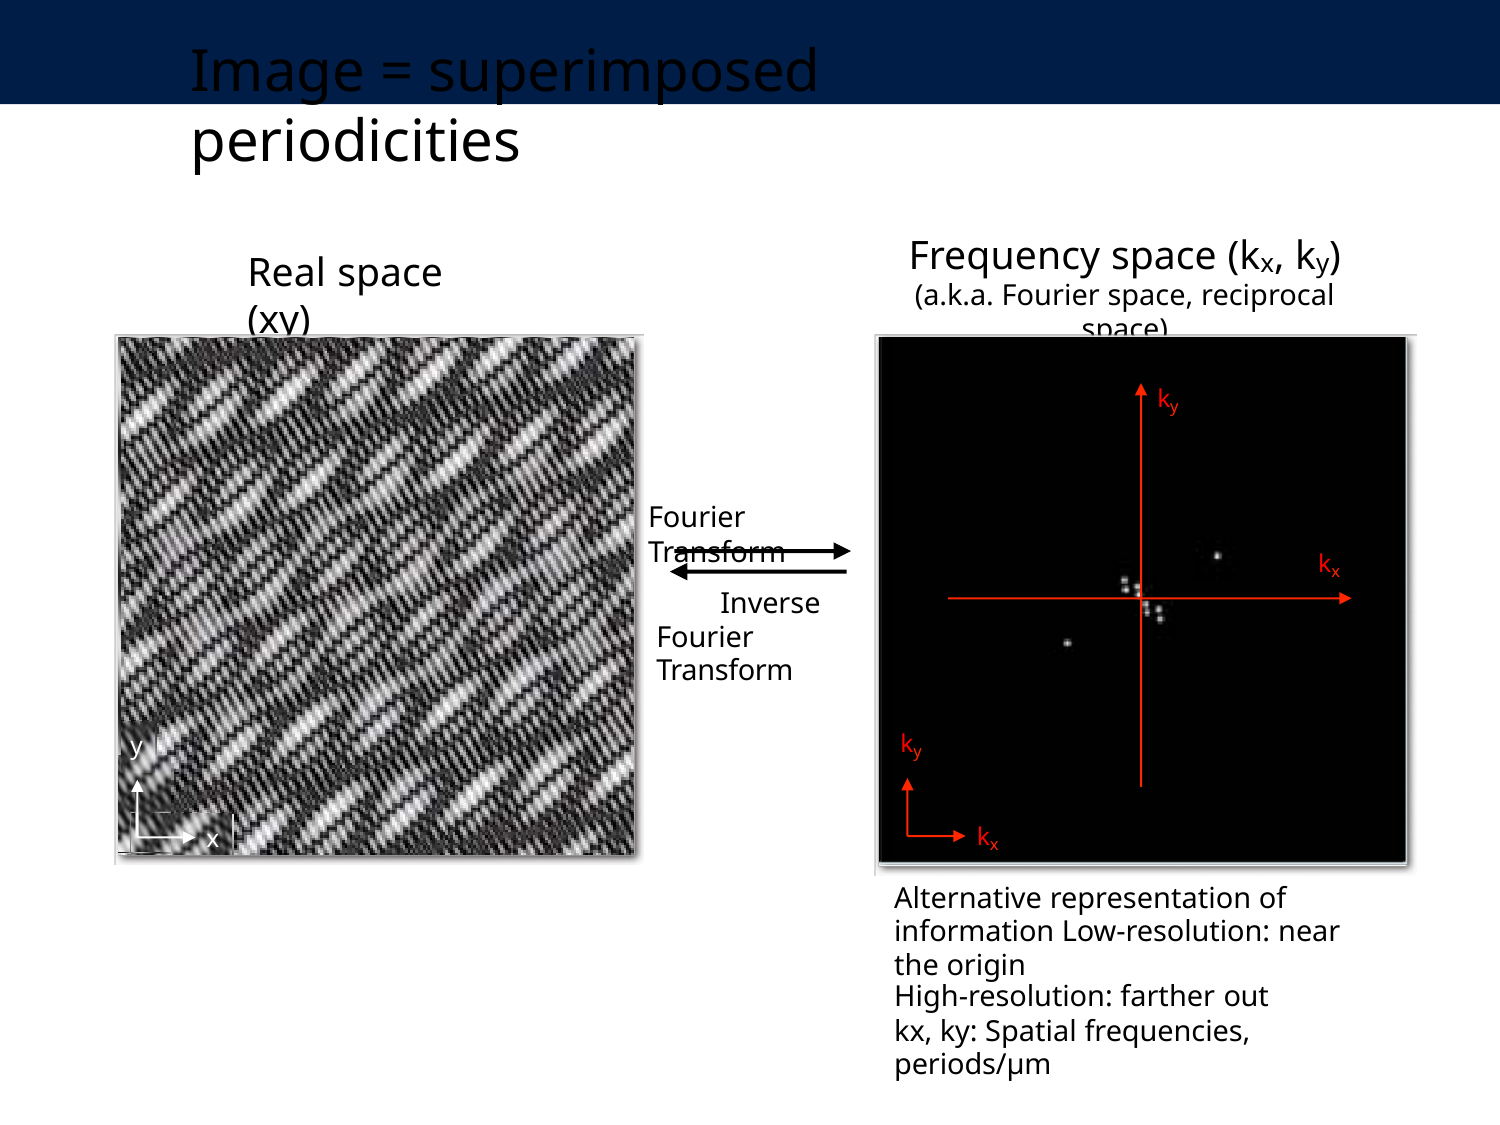

# Image = superimposed periodicities
Frequency space (kx, ky)
(a.k.a. Fourier space, reciprocal space)
Real space (xy)
ky
kx
ky
Fourier Transform
kx
Inverse Fourier Transform
ky
y
kx
x
Alternative representation of information Low-resolution: near the origin
High-resolution: farther out
kx, ky: Spatial frequencies, periods/µm